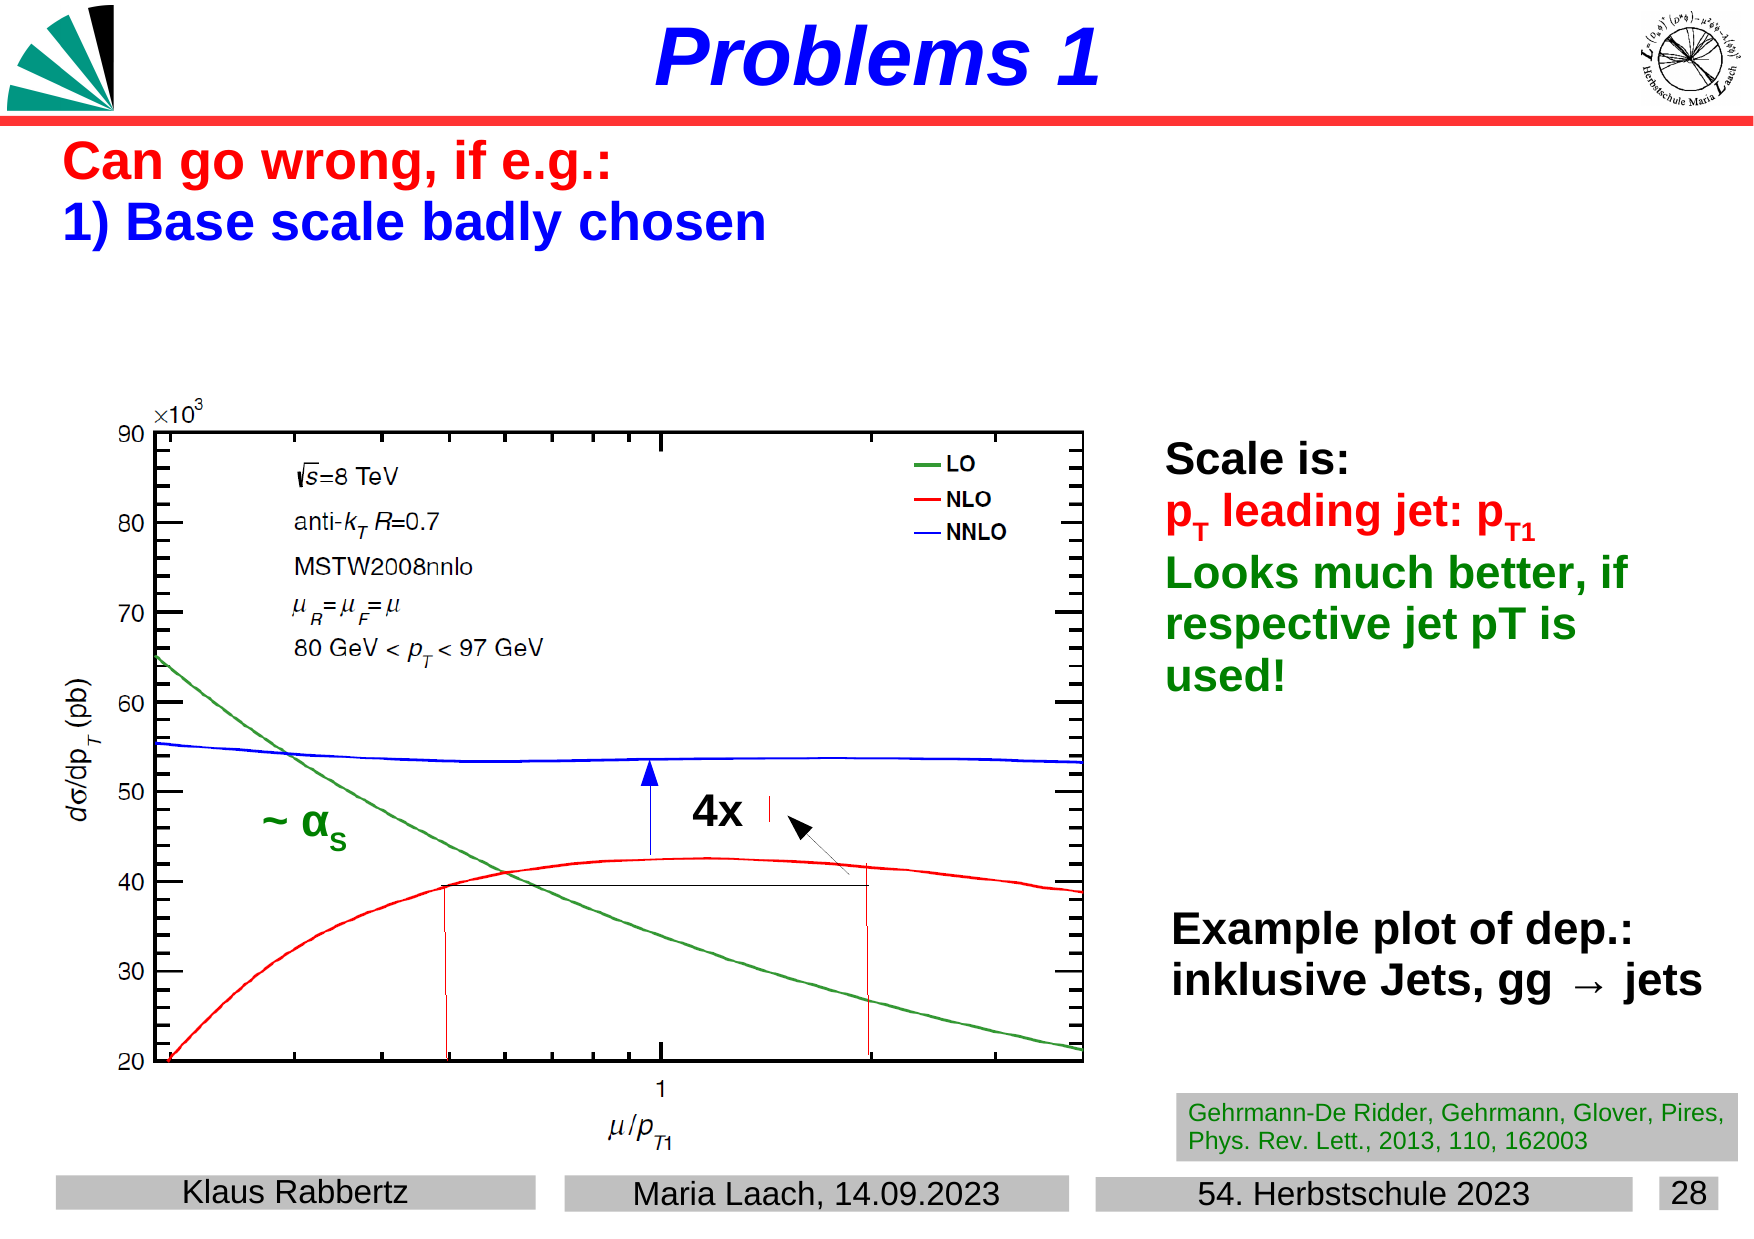

# Problems 1
Can go wrong, if e.g.:
1) Base scale badly chosen
Scale is:
pT leading jet: pT1
Looks much better, if
respective jet pT is
used!
4x
~ αS
Example plot of dep.:
inklusive Jets, gg → jets
Gehrmann-De Ridder, Gehrmann, Glover, Pires,
Phys. Rev. Lett., 2013, 110, 162003